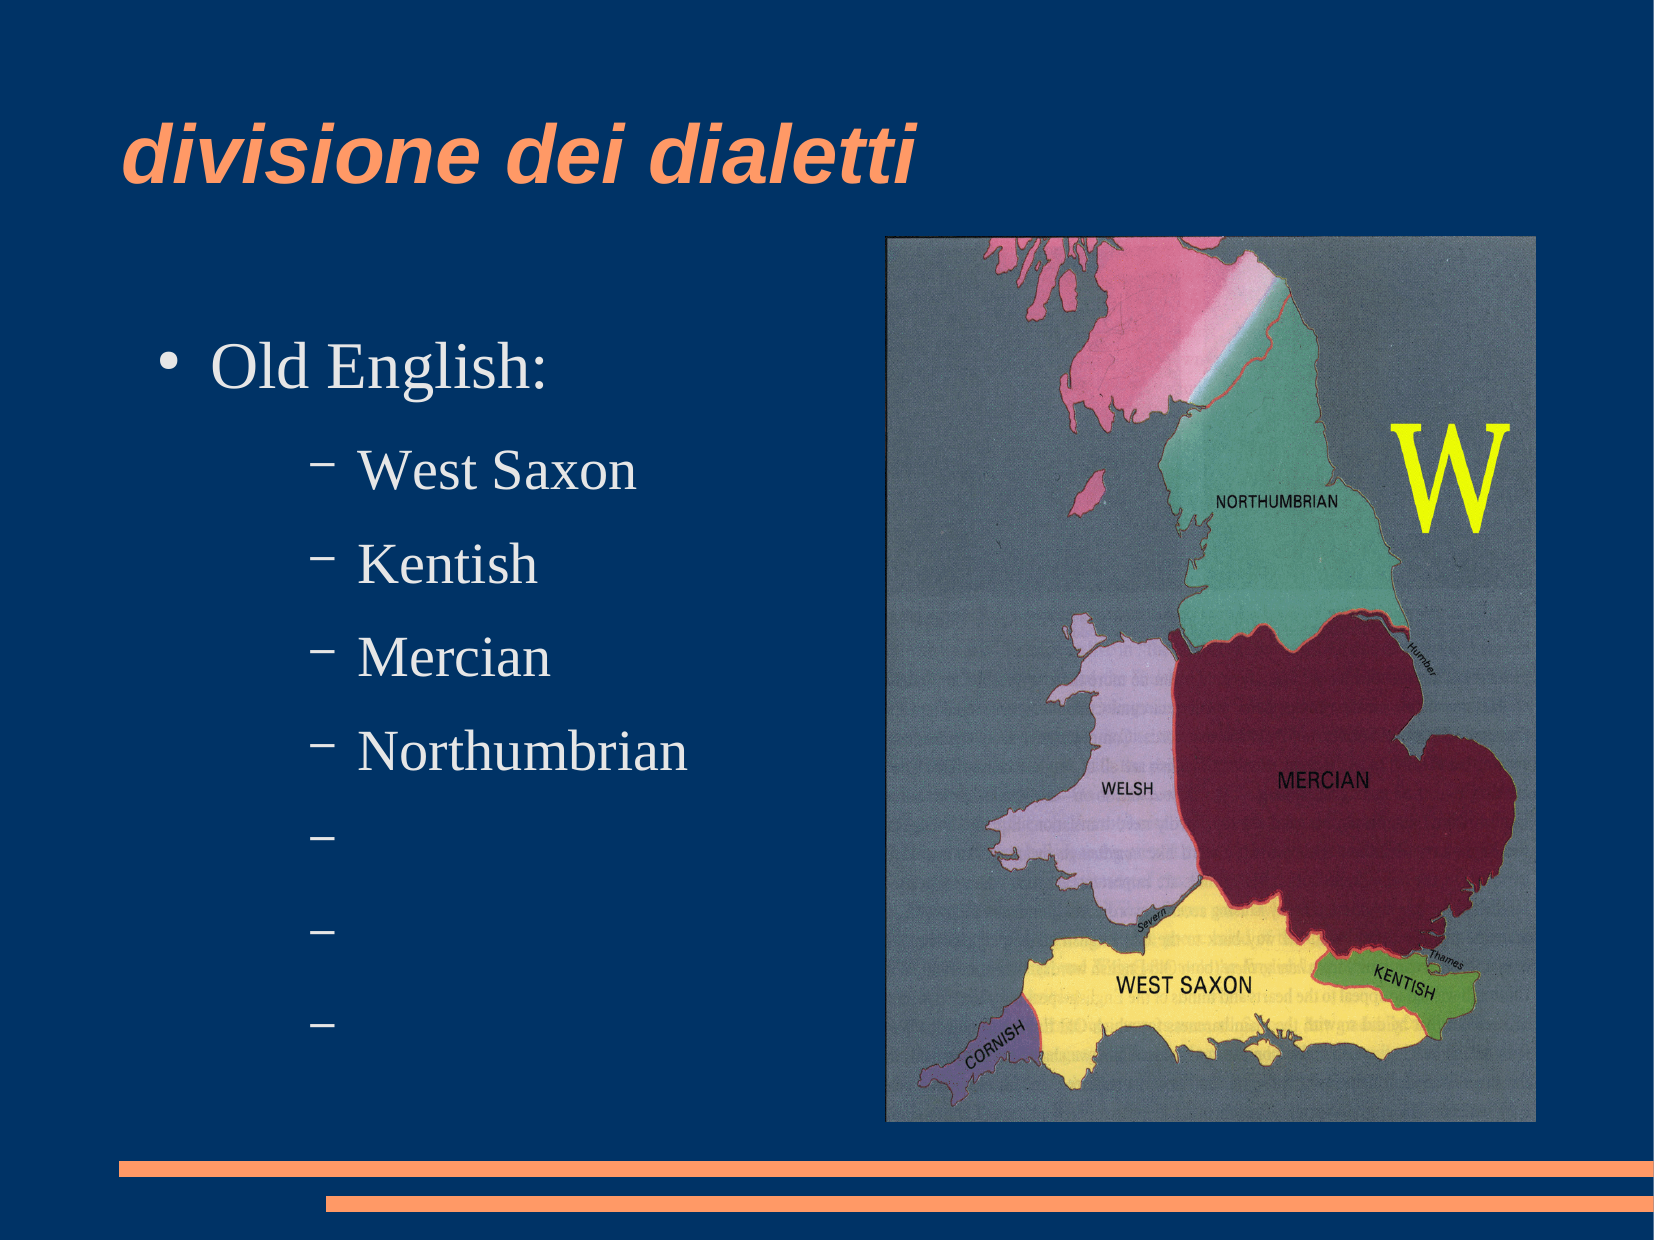

# divisione dei dialetti
Old English:
West Saxon
Kentish
Mercian
Northumbrian